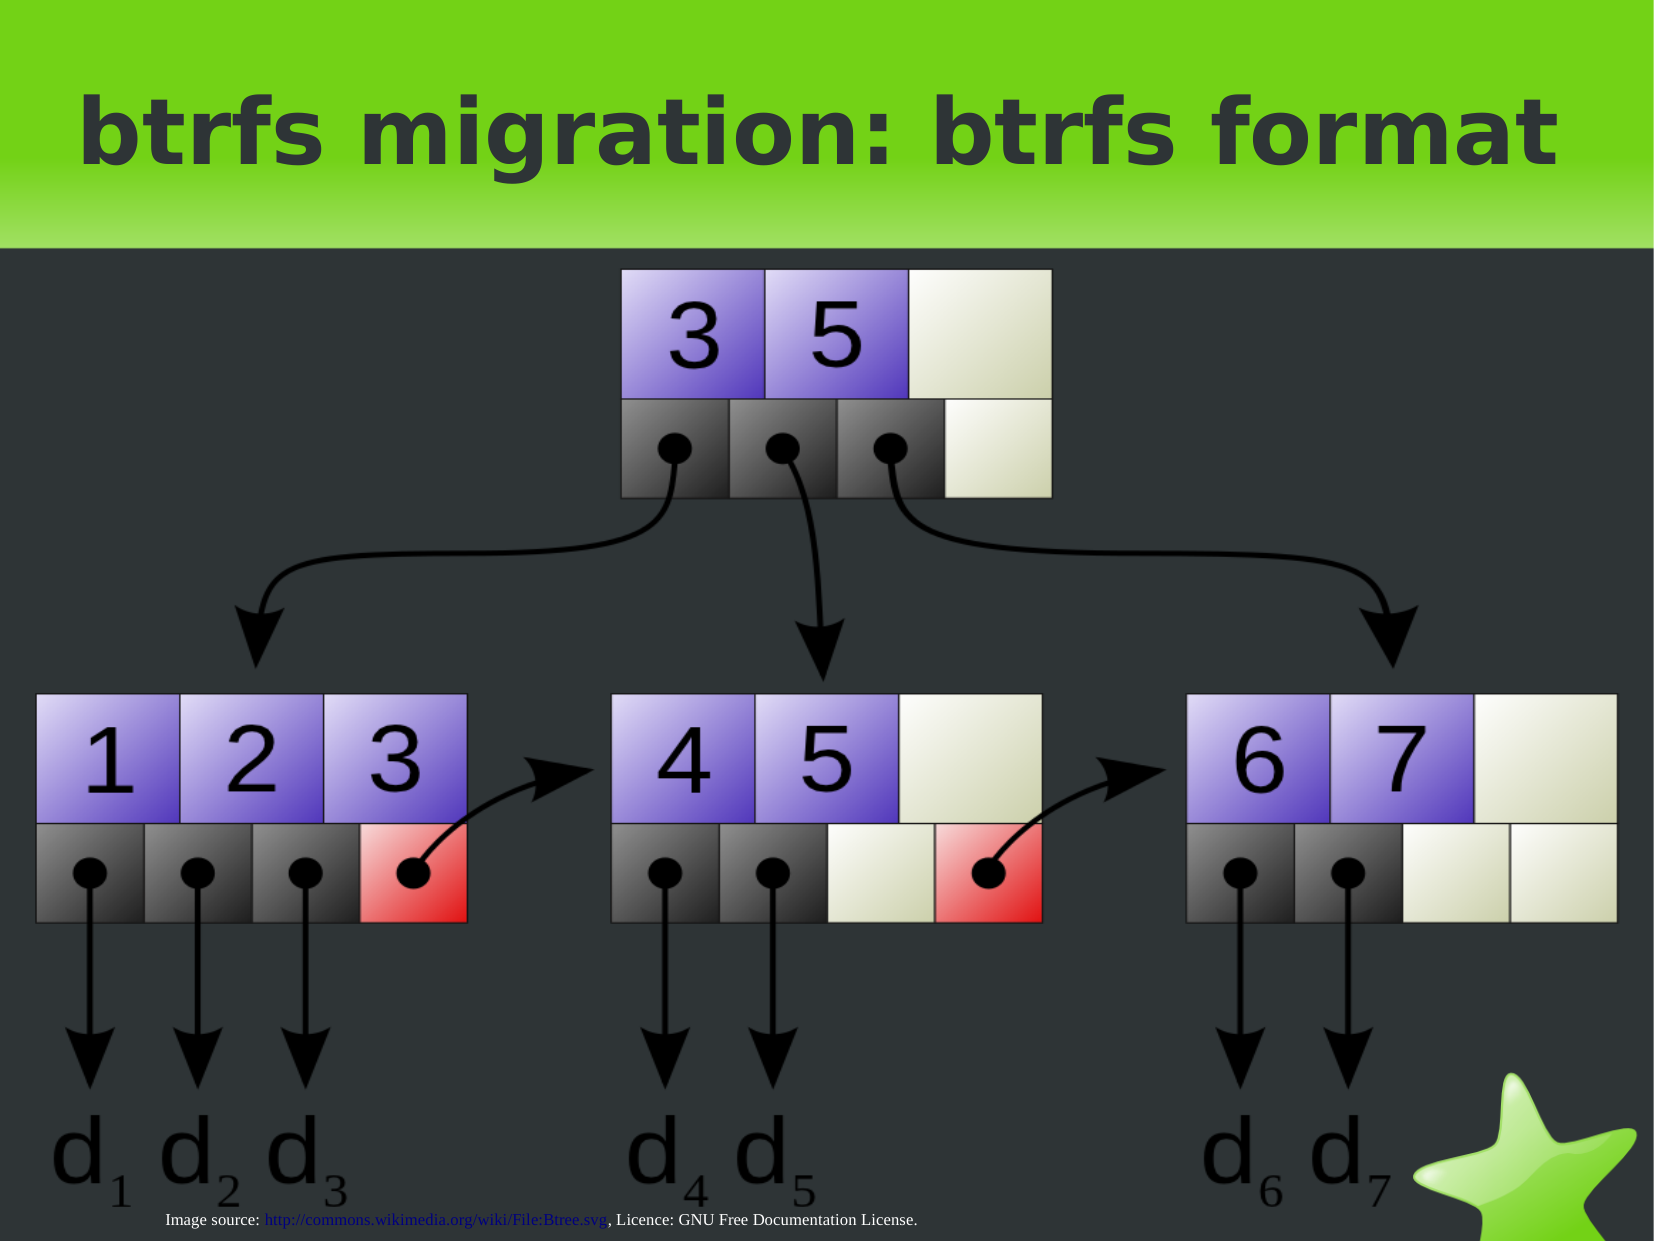

# btrfs migration: btrfs format
Image source: http://commons.wikimedia.org/wiki/File:Btree.svg, Licence: GNU Free Documentation License.